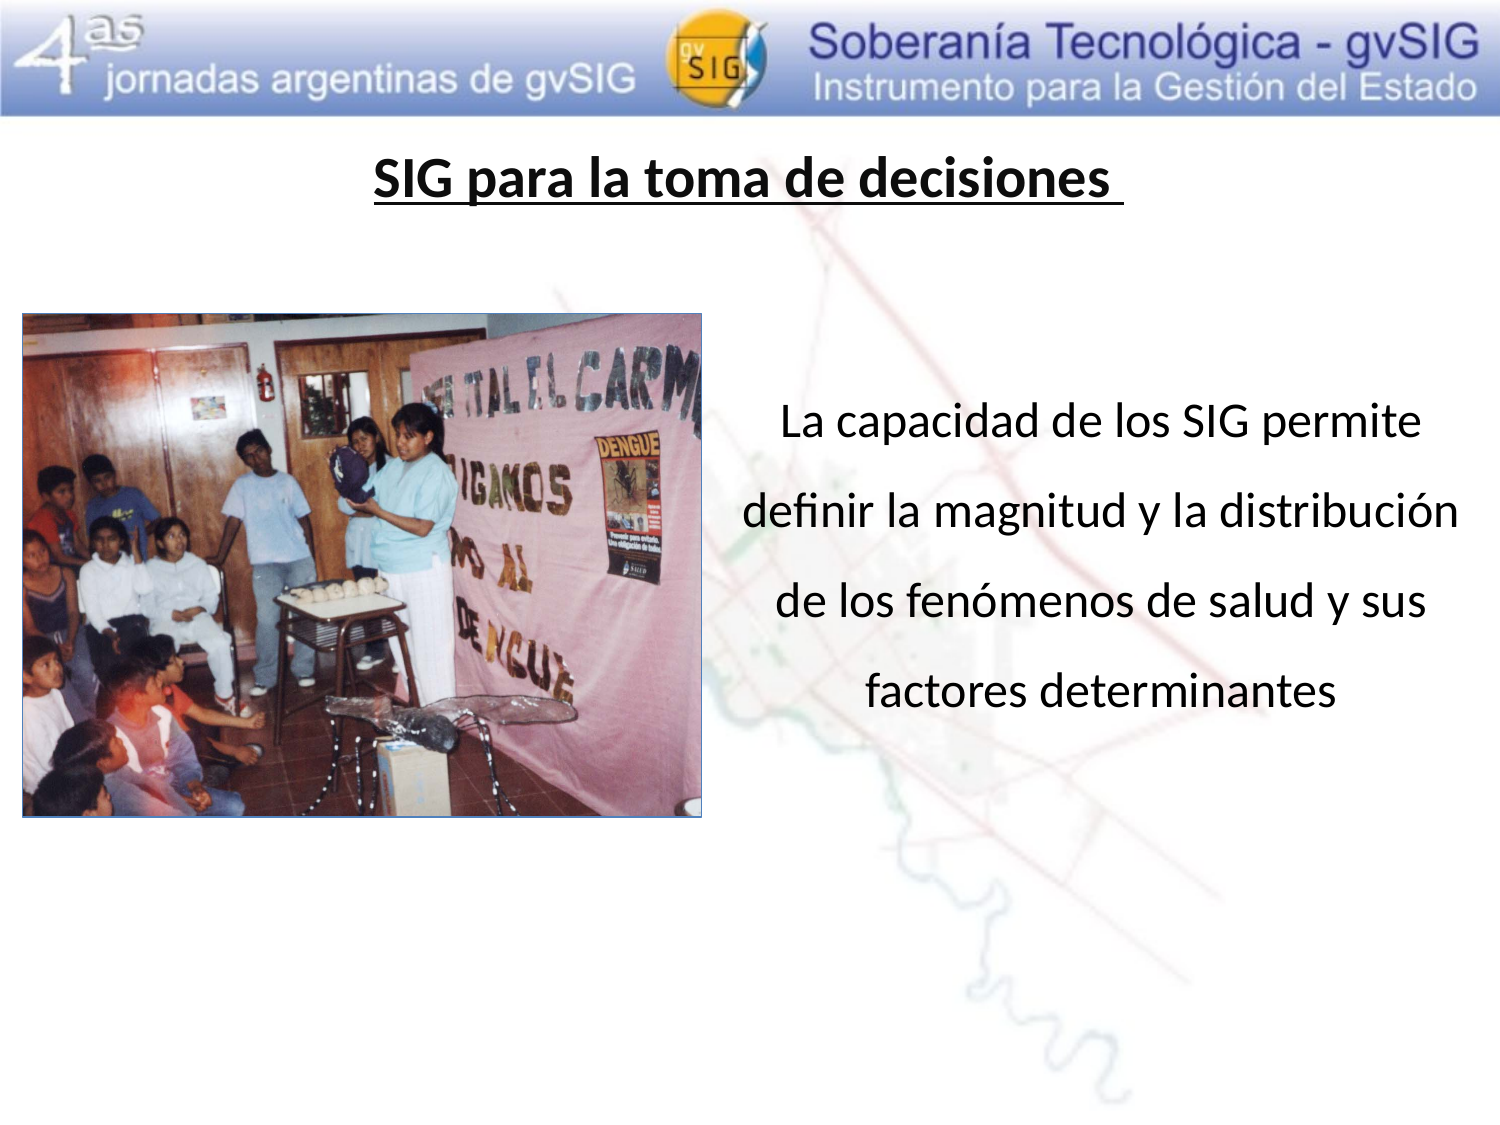

SIG para la toma de decisiones
La capacidad de los SIG permite definir la magnitud y la distribución de los fenómenos de salud y sus factores determinantes